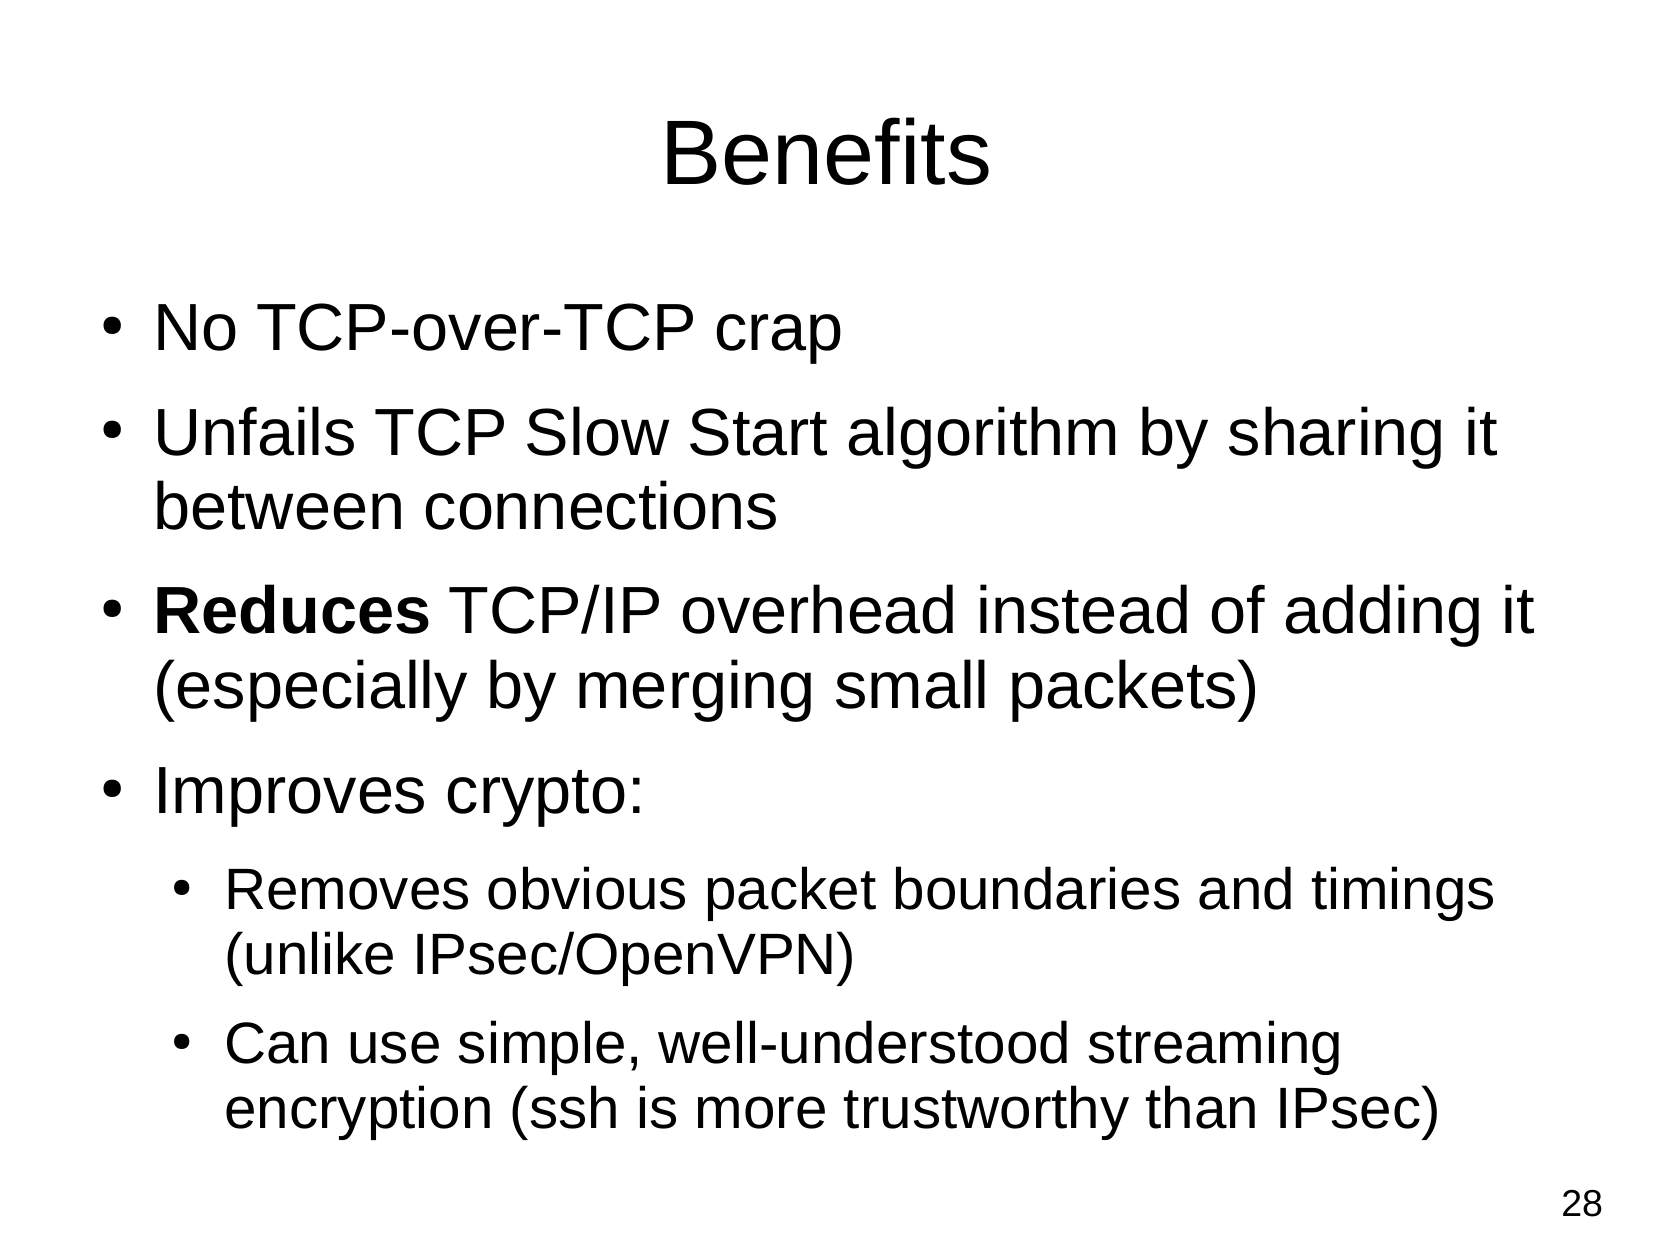

# Benefits
No TCP-over-TCP crap
Unfails TCP Slow Start algorithm by sharing it between connections
Reduces TCP/IP overhead instead of adding it (especially by merging small packets)
Improves crypto:
Removes obvious packet boundaries and timings (unlike IPsec/OpenVPN)
Can use simple, well-understood streaming encryption (ssh is more trustworthy than IPsec)
28